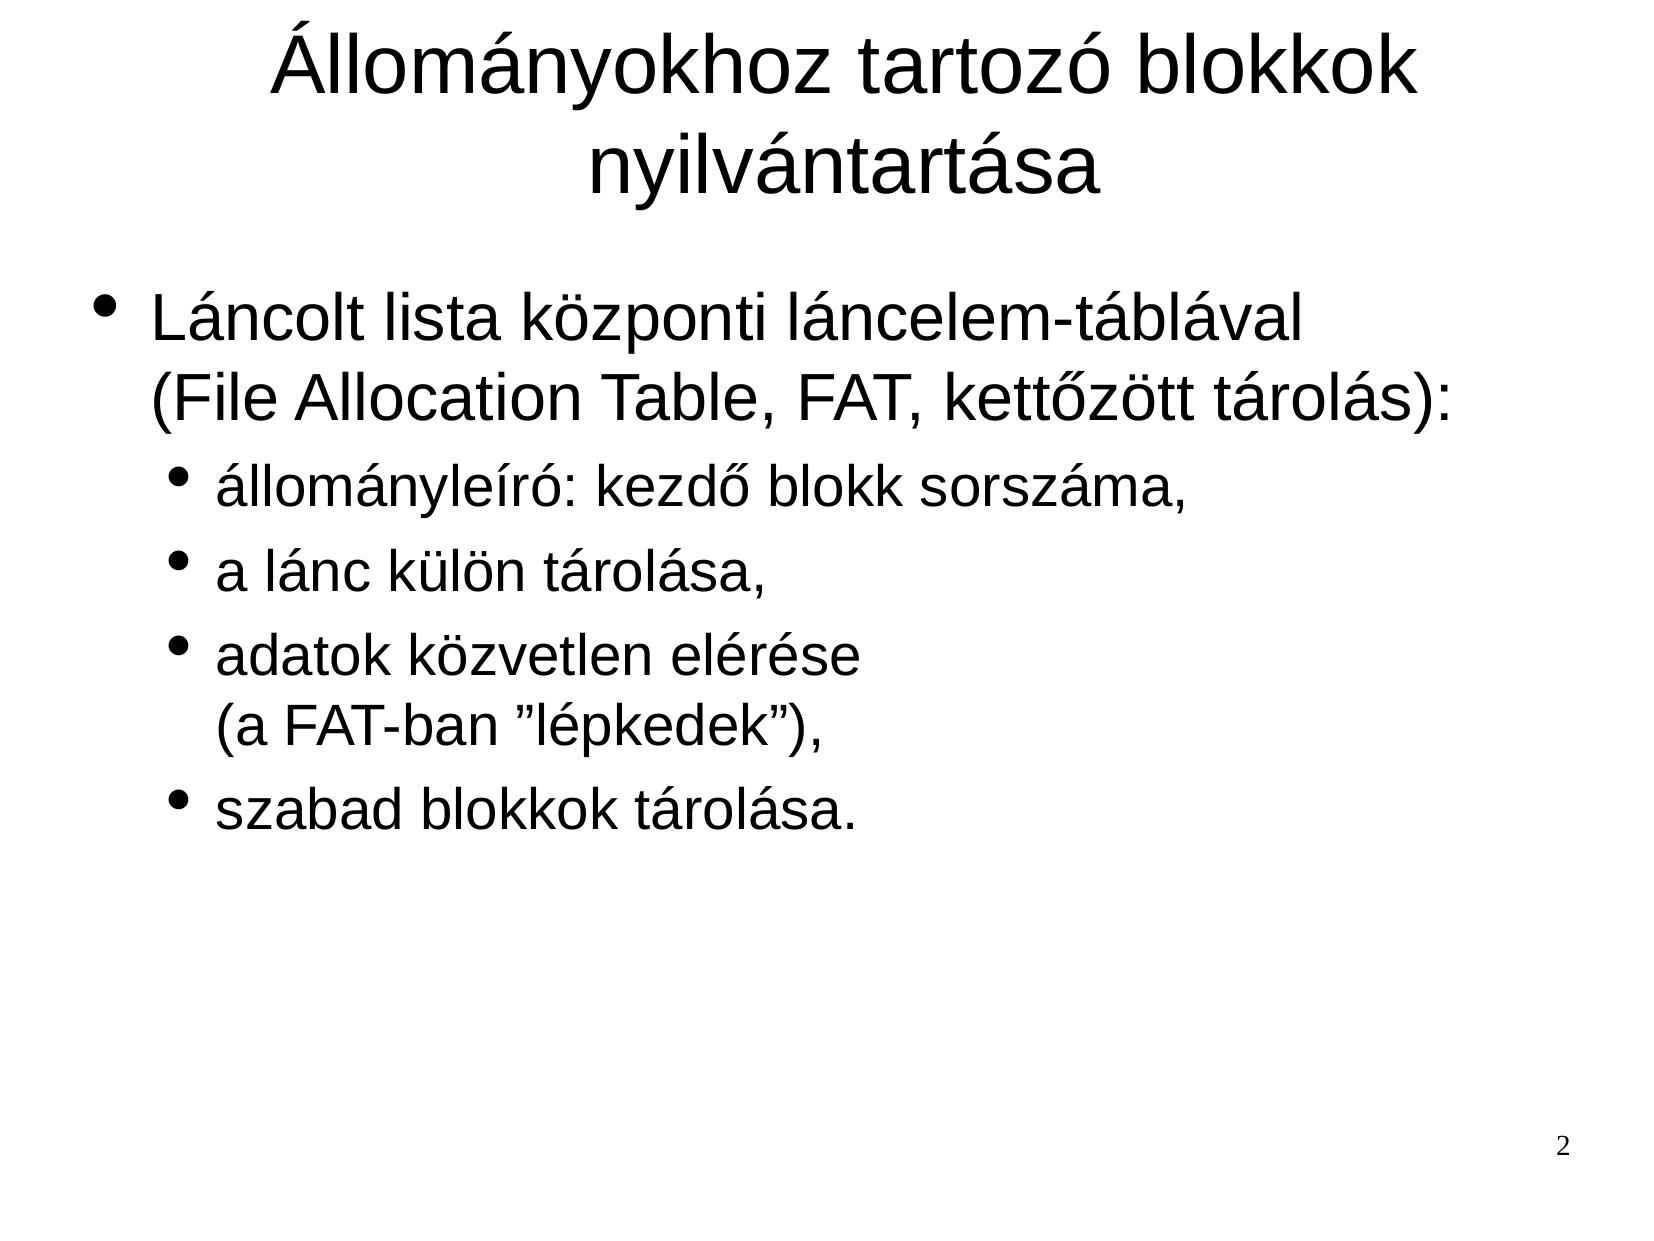

# Állományokhoz tartozó blokkok nyilvántartása
Láncolt lista központi láncelem-táblával
(File Allocation Table, FAT, kettőzött tárolás):
állományleíró: kezdő blokk sorszáma,
a lánc külön tárolása,
adatok közvetlen elérése
(a FAT-ban ”lépkedek”),
szabad blokkok tárolása.
2